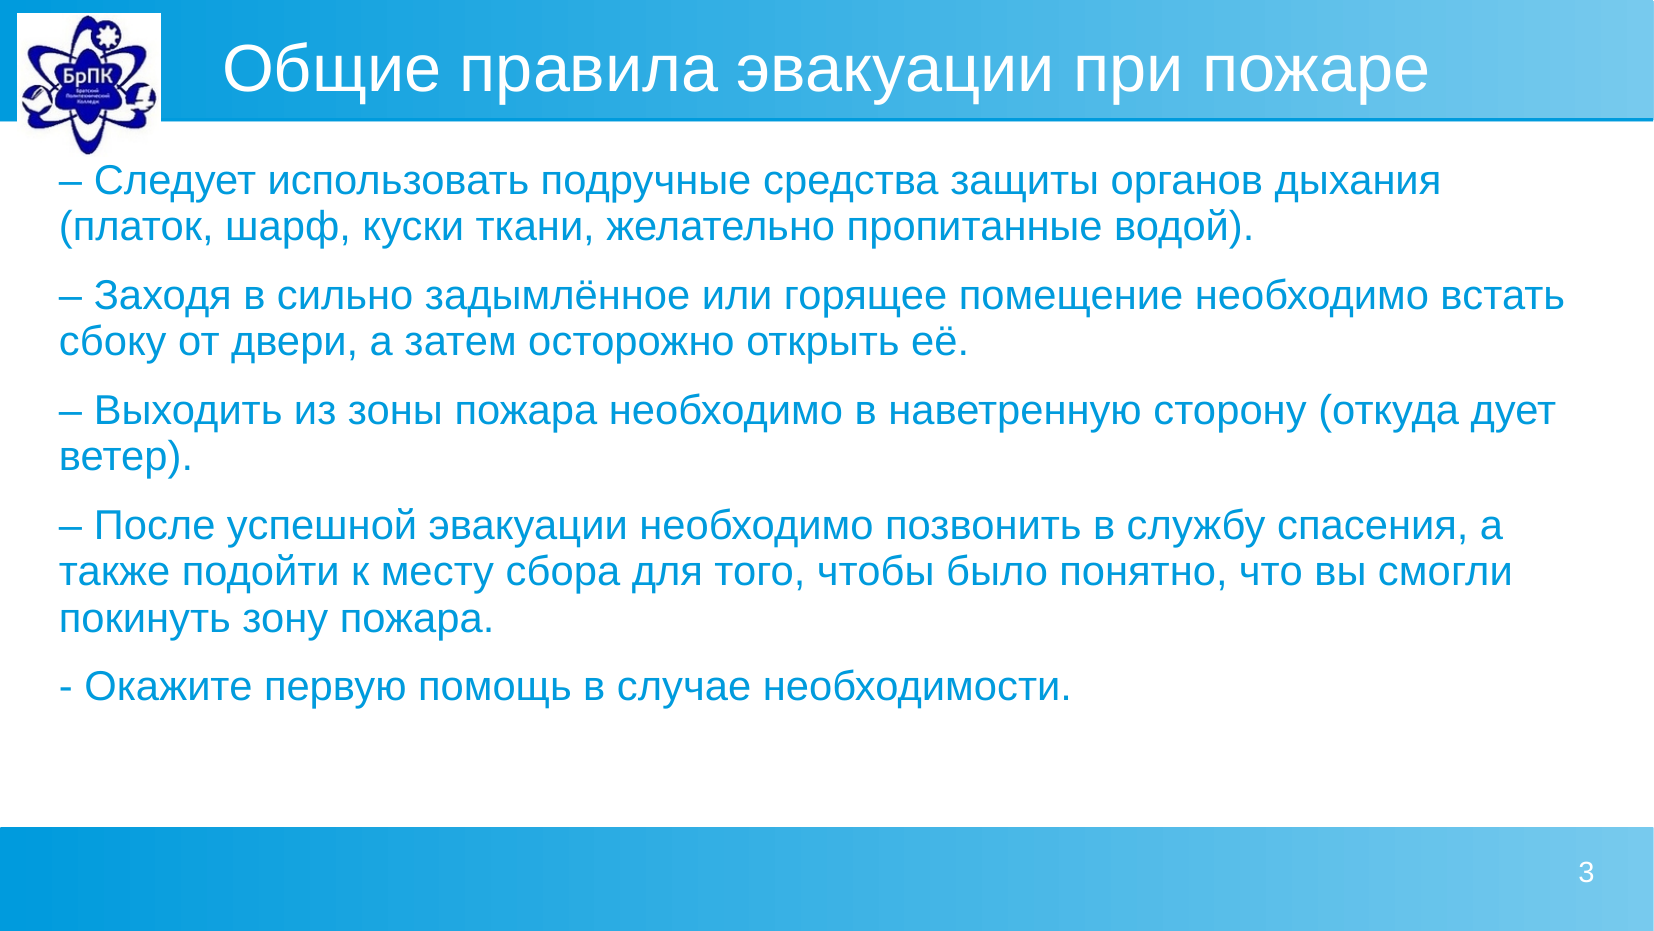

# Общие правила эвакуации при пожаре
– Следует использовать подручные средства защиты органов дыхания (платок, шарф, куски ткани, желательно пропитанные водой).
– Заходя в сильно задымлённое или горящее помещение необходимо встать сбоку от двери, а затем осторожно открыть её.
– Выходить из зоны пожара необходимо в наветренную сторону (откуда дует ветер).
– После успешной эвакуации необходимо позвонить в службу спасения, а также подойти к месту сбора для того, чтобы было понятно, что вы смогли покинуть зону пожара.
- Окажите первую помощь в случае необходимости.
3